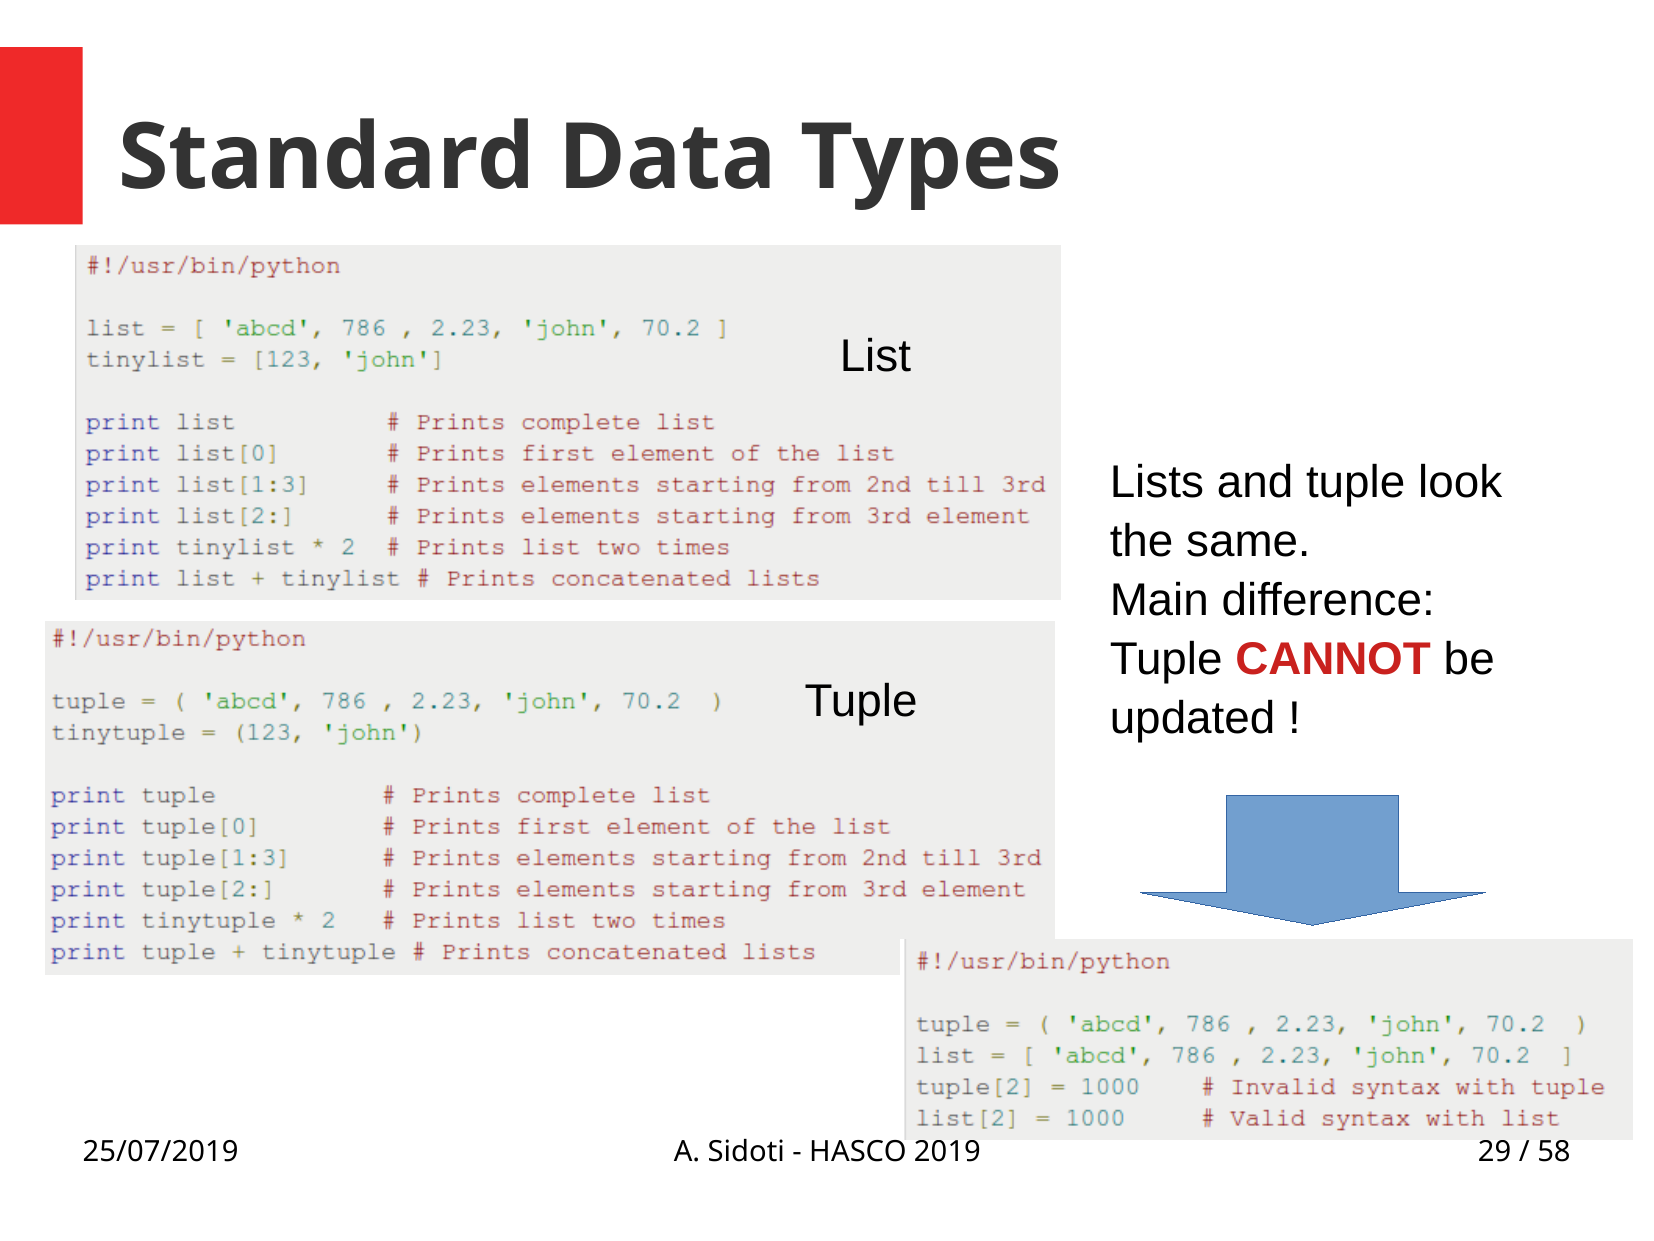

# Standard Data Types
List
Lists and tuple look the same.
Main difference:
Tuple CANNOT be updated !
Tuple
25/07/2019
A. Sidoti - HASCO 2019
29